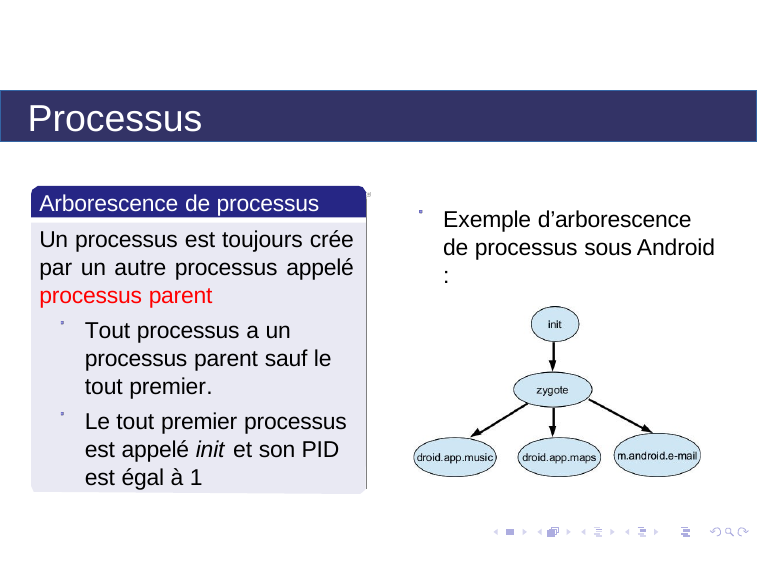

Processus
Arborescence de processus
Exemple d’arborescence de processus sous Android
:
Un processus est toujours crée par un autre processus appelé processus parent
Tout processus a un processus parent sauf le tout premier.
Le tout premier processus est appelé init et son PID est égal à 1
mickael.hoerdt@hesge.ch